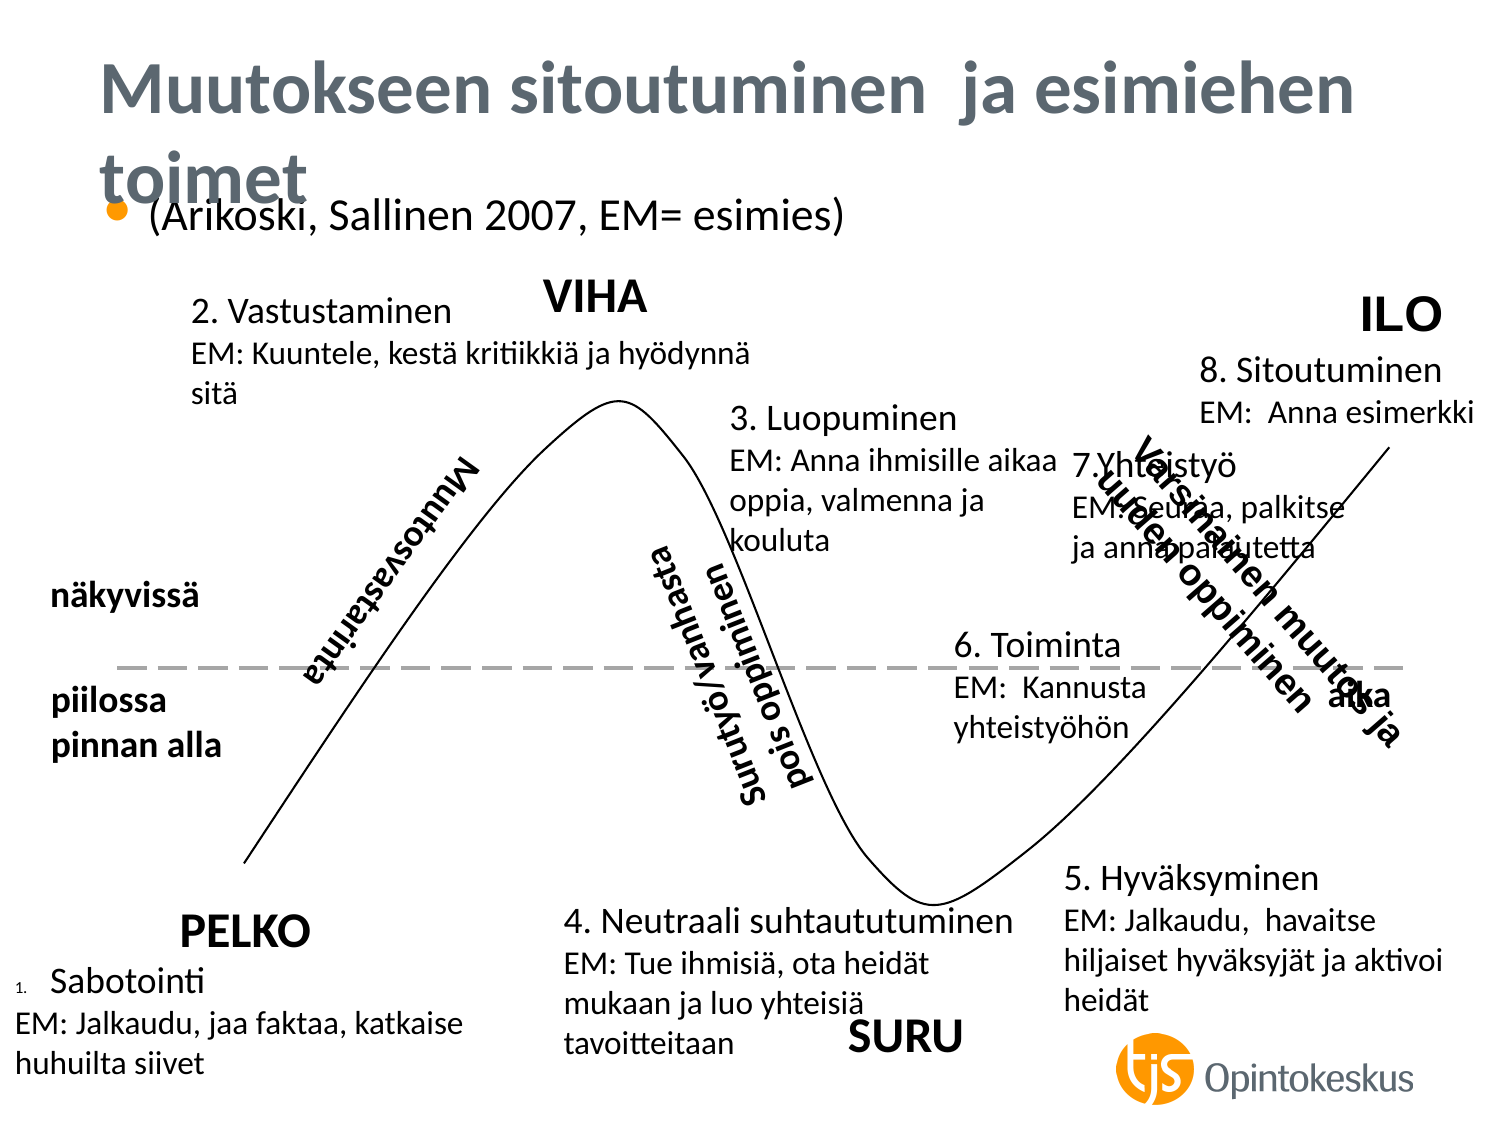

Muutokseen sitoutuminen ja esimiehen toimet
# (Arikoski, Sallinen 2007, EM= esimies)
VIHA
ILO
2. Vastustaminen
EM: Kuuntele, kestä kritiikkiä ja hyödynnä sitä
8. Sitoutuminen
EM: Anna esimerkki
Varsinainen muutos ja uuden oppiminen
3. Luopuminen
EM: Anna ihmisille aikaa oppia, valmenna ja kouluta
Muutosvastarinta
7.Yhteistyö
EM: Seuraa, palkitse ja anna palautetta
Surutyö/vanhasta pois oppiminen
näkyvissä
6. Toiminta
EM: Kannusta yhteistyöhön
aika
piilossa
pinnan alla
5. Hyväksyminen
EM: Jalkaudu, havaitse hiljaiset hyväksyjät ja aktivoi heidät
4. Neutraali suhtaututuminen
EM: Tue ihmisiä, ota heidät mukaan ja luo yhteisiä tavoitteitaan
PELKO
Sabotointi
EM: Jalkaudu, jaa faktaa, katkaise
huhuilta siivet
SURU